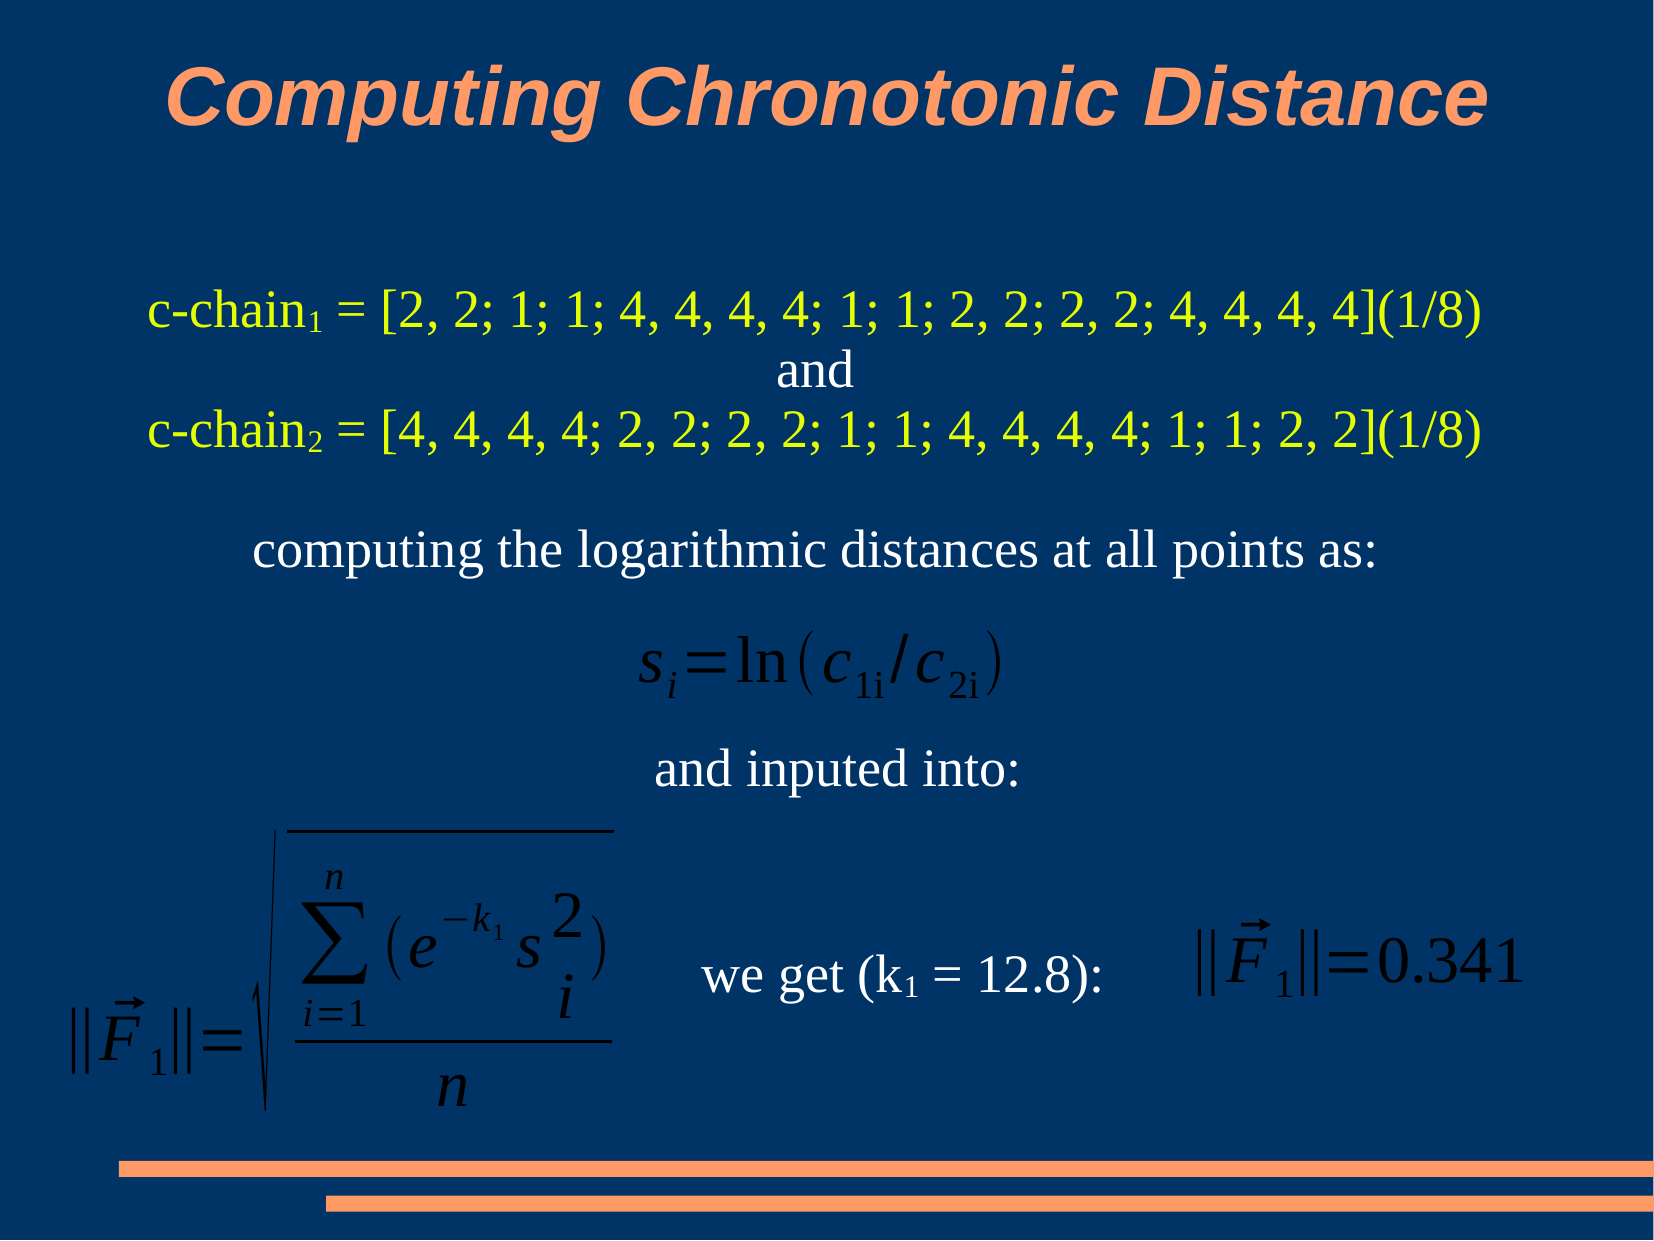

c-chain1 = [2, 2; 1; 1; 4, 4, 4, 4; 1; 1; 2, 2; 2, 2; 4, 4, 4, 4](1/8)
and
c-chain2 = [4, 4, 4, 4; 2, 2; 2, 2; 1; 1; 4, 4, 4, 4; 1; 1; 2, 2](1/8)
computing the logarithmic distances at all points as:
# Computing Chronotonic Distance
and inputed into:
we get (k1 = 12.8):